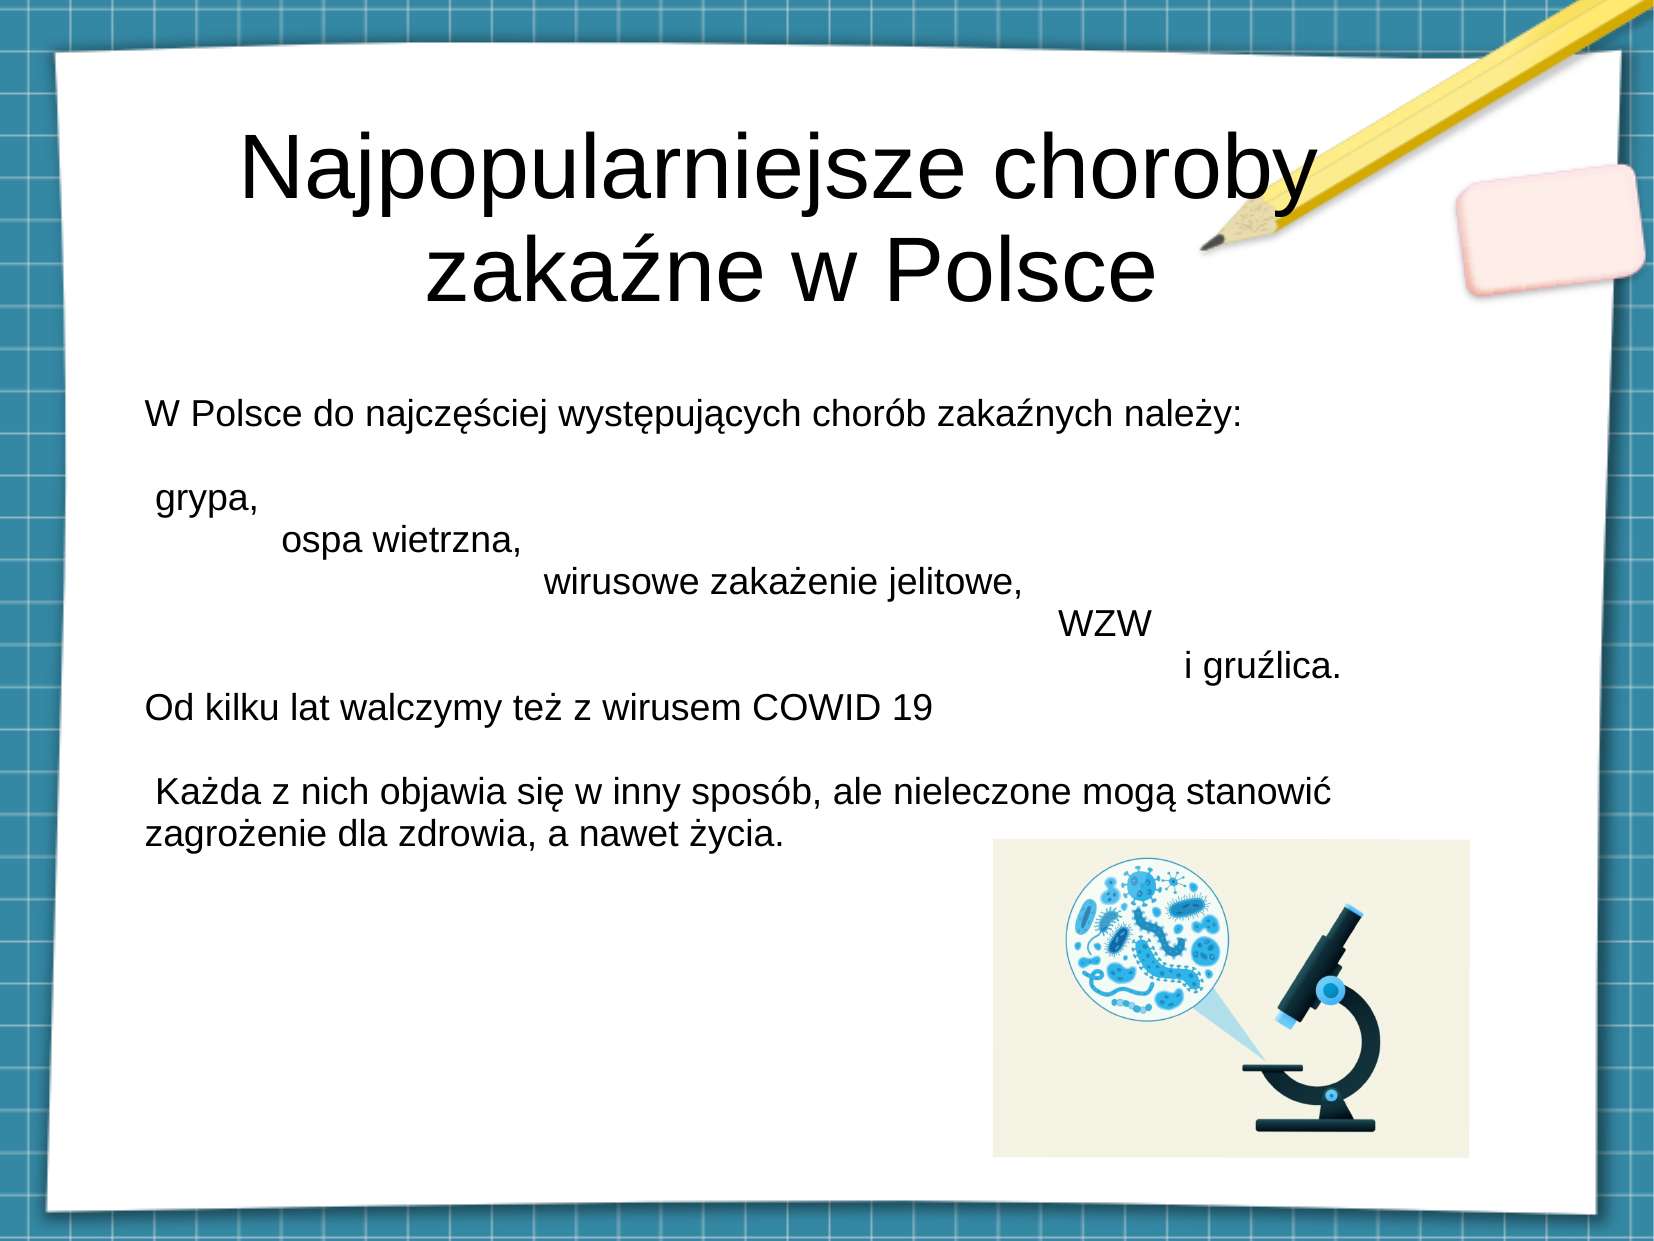

# Najpopularniejsze choroby zakaźne w Polsce
W Polsce do najczęściej występujących chorób zakaźnych należy:
 grypa,
 ospa wietrzna,
 wirusowe zakażenie jelitowe,
 WZW
 i gruźlica.
Od kilku lat walczymy też z wirusem COWID 19
 Każda z nich objawia się w inny sposób, ale nieleczone mogą stanowić zagrożenie dla zdrowia, a nawet życia.